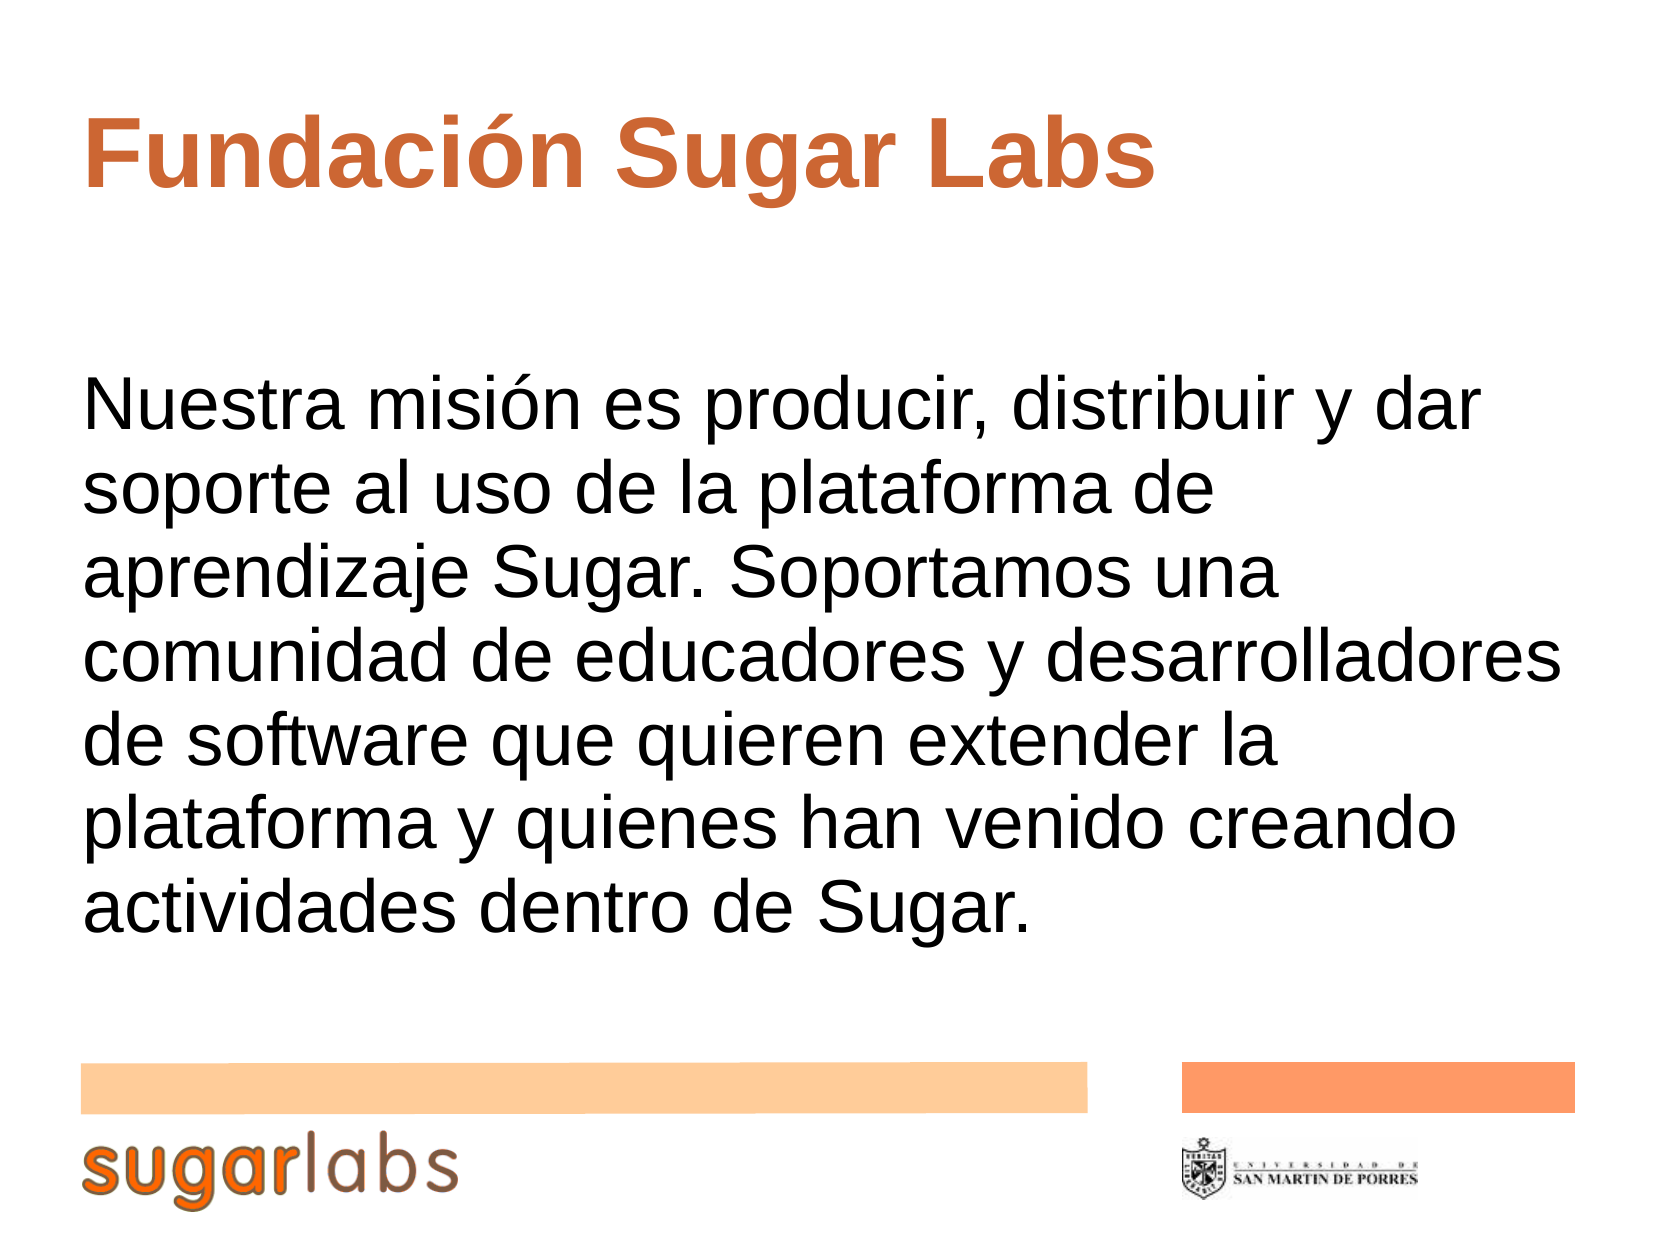

# Fundación Sugar Labs
Nuestra misión es producir, distribuir y dar soporte al uso de la plataforma de aprendizaje Sugar. Soportamos una comunidad de educadores y desarrolladores de software que quieren extender la plataforma y quienes han venido creando actividades dentro de Sugar.